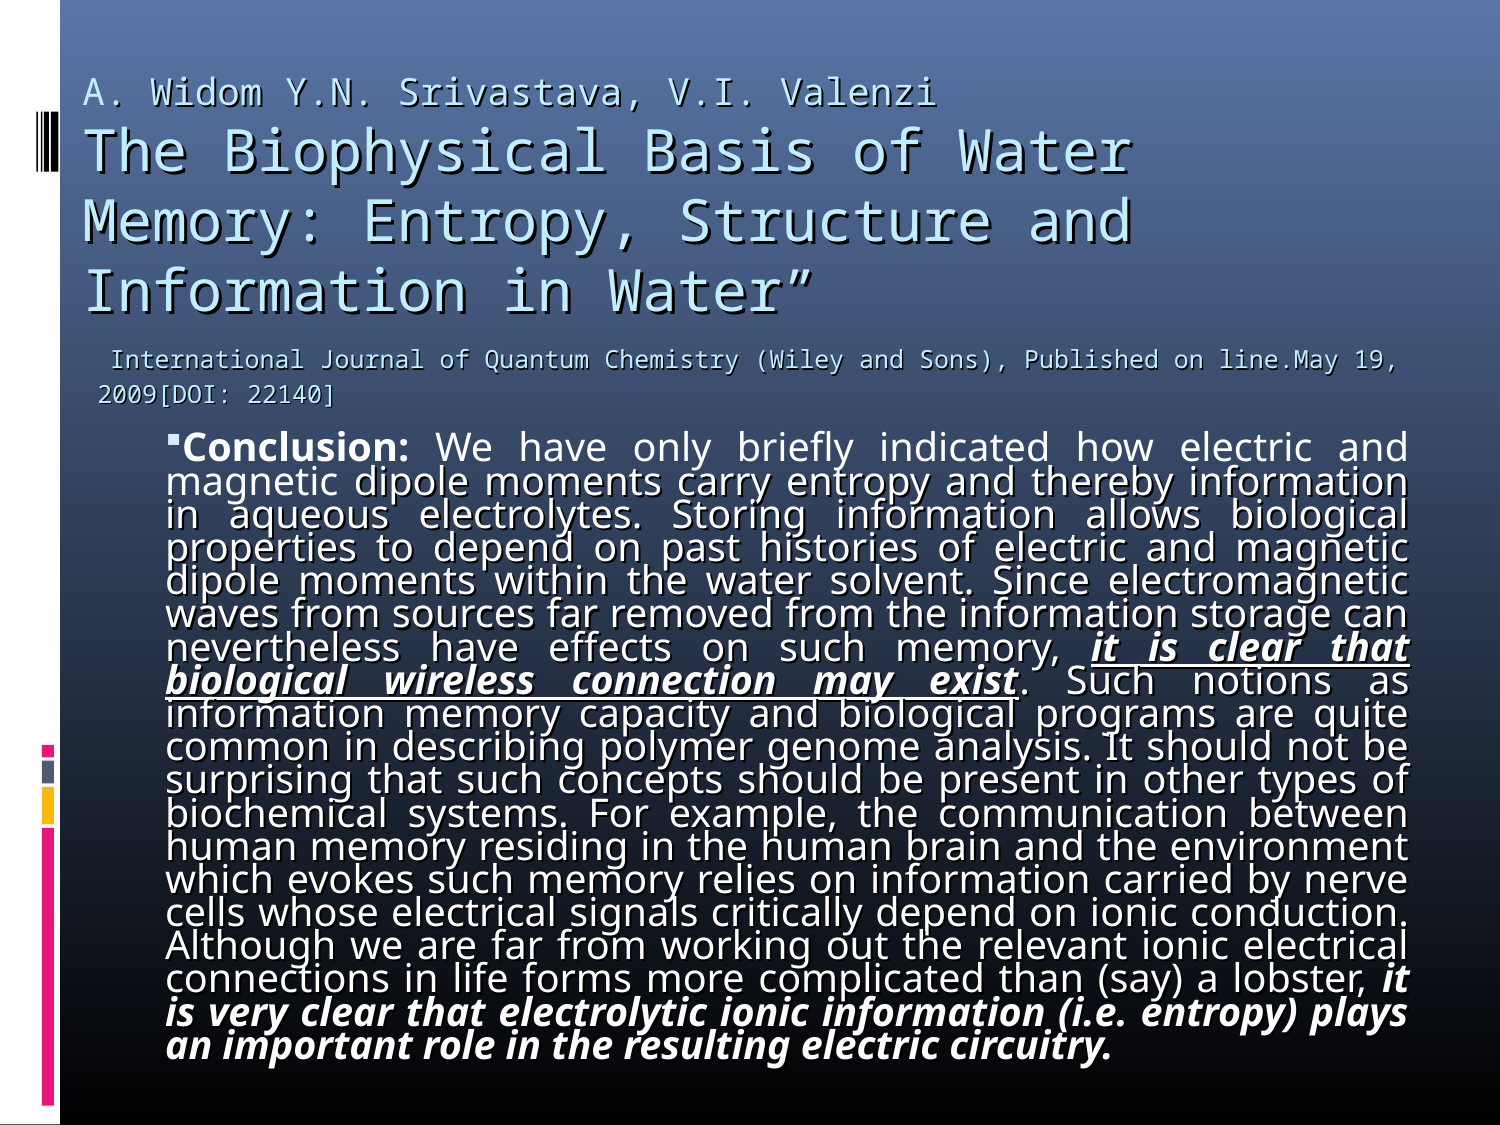

A. Widom Y.N. Srivastava, V.I. Valenzi
The Biophysical Basis of Water Memory: Entropy, Structure and Information in Water”
 International Journal of Quantum Chemistry (Wiley and Sons), Published on line.May 19, 2009[DOI: 22140]
Conclusion: We have only briefly indicated how electric and magnetic dipole moments carry entropy and thereby information in aqueous electrolytes. Storing information allows biological properties to depend on past histories of electric and magnetic dipole moments within the water solvent. Since electromagnetic waves from sources far removed from the information storage can nevertheless have effects on such memory, it is clear that biological wireless connection may exist. Such notions as information memory capacity and biological programs are quite common in describing polymer genome analysis. It should not be surprising that such concepts should be present in other types of biochemical systems. For example, the communication between human memory residing in the human brain and the environment which evokes such memory relies on information carried by nerve cells whose electrical signals critically depend on ionic conduction. Although we are far from working out the relevant ionic electrical connections in life forms more complicated than (say) a lobster, it is very clear that electrolytic ionic information (i.e. entropy) plays an important role in the resulting electric circuitry.